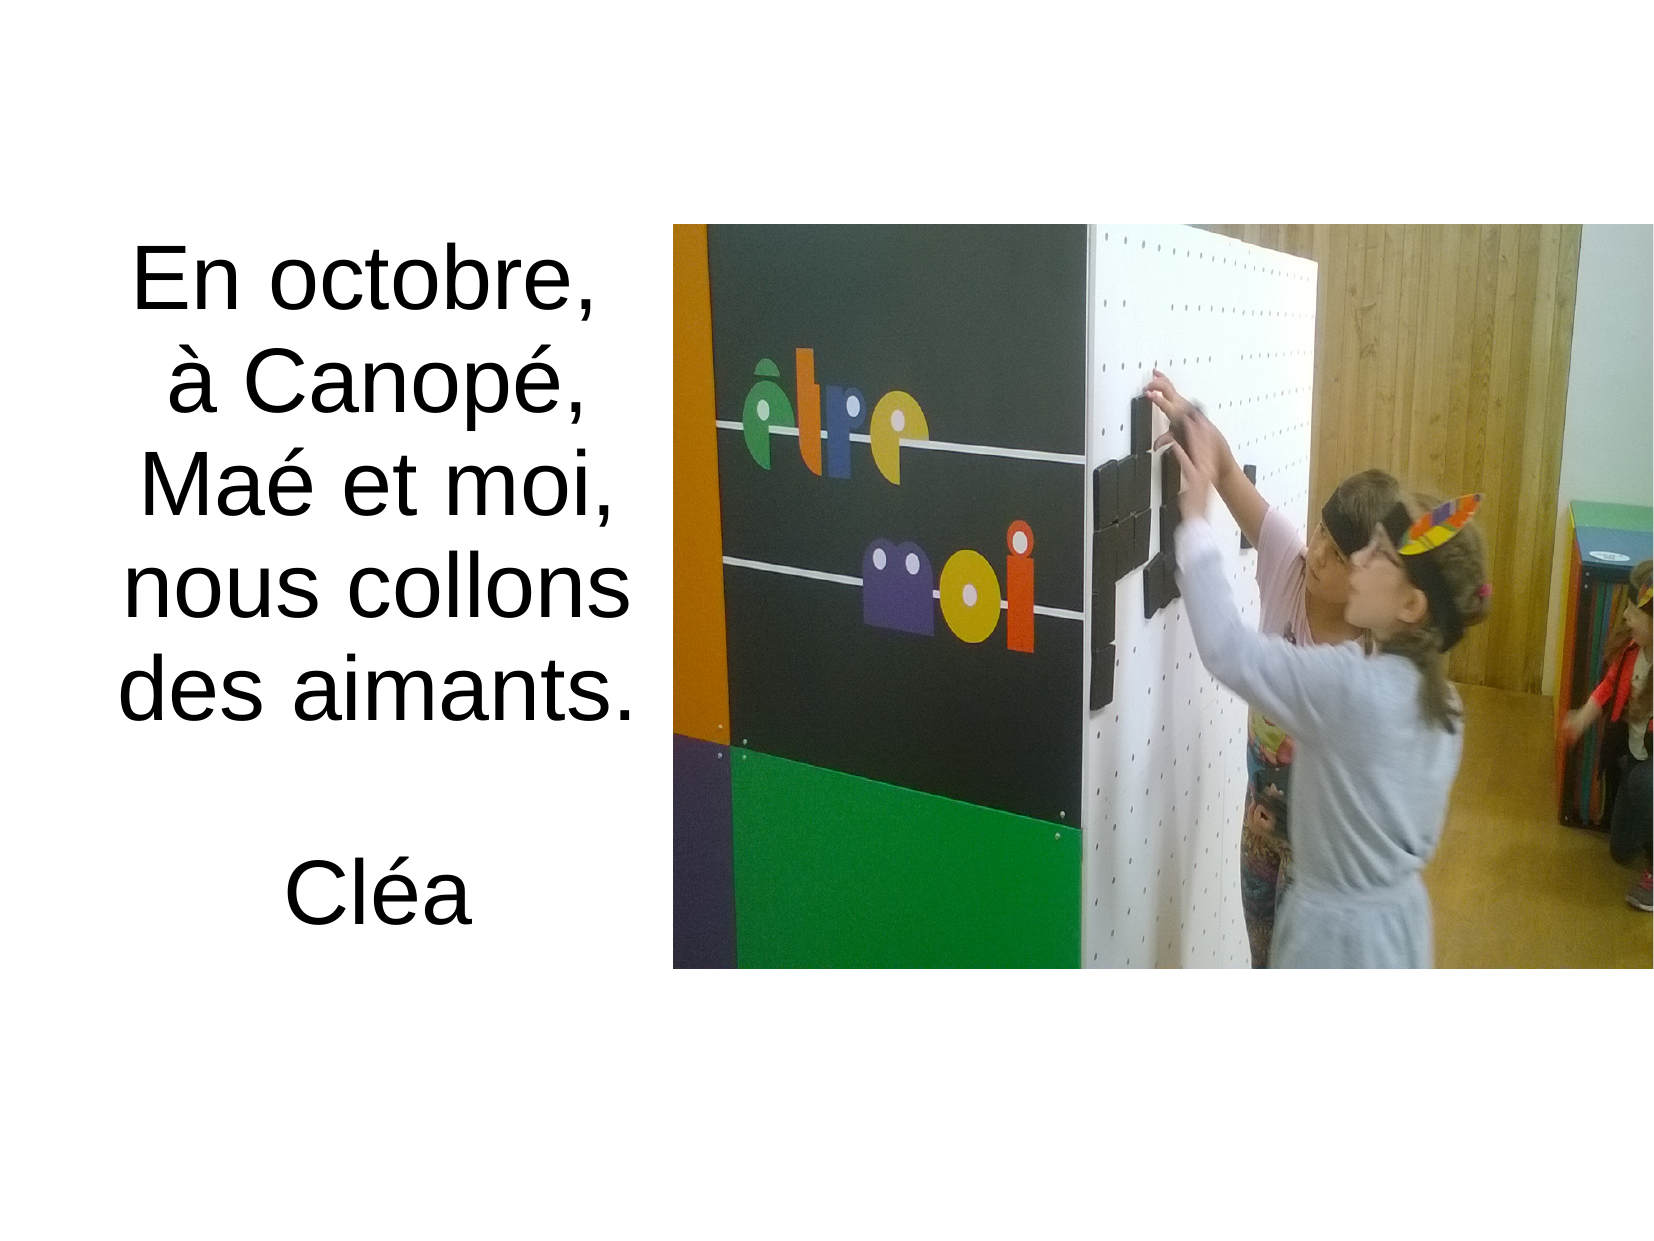

# En octobre, à Canopé, Maé et moi, nous collons des aimants. Cléa